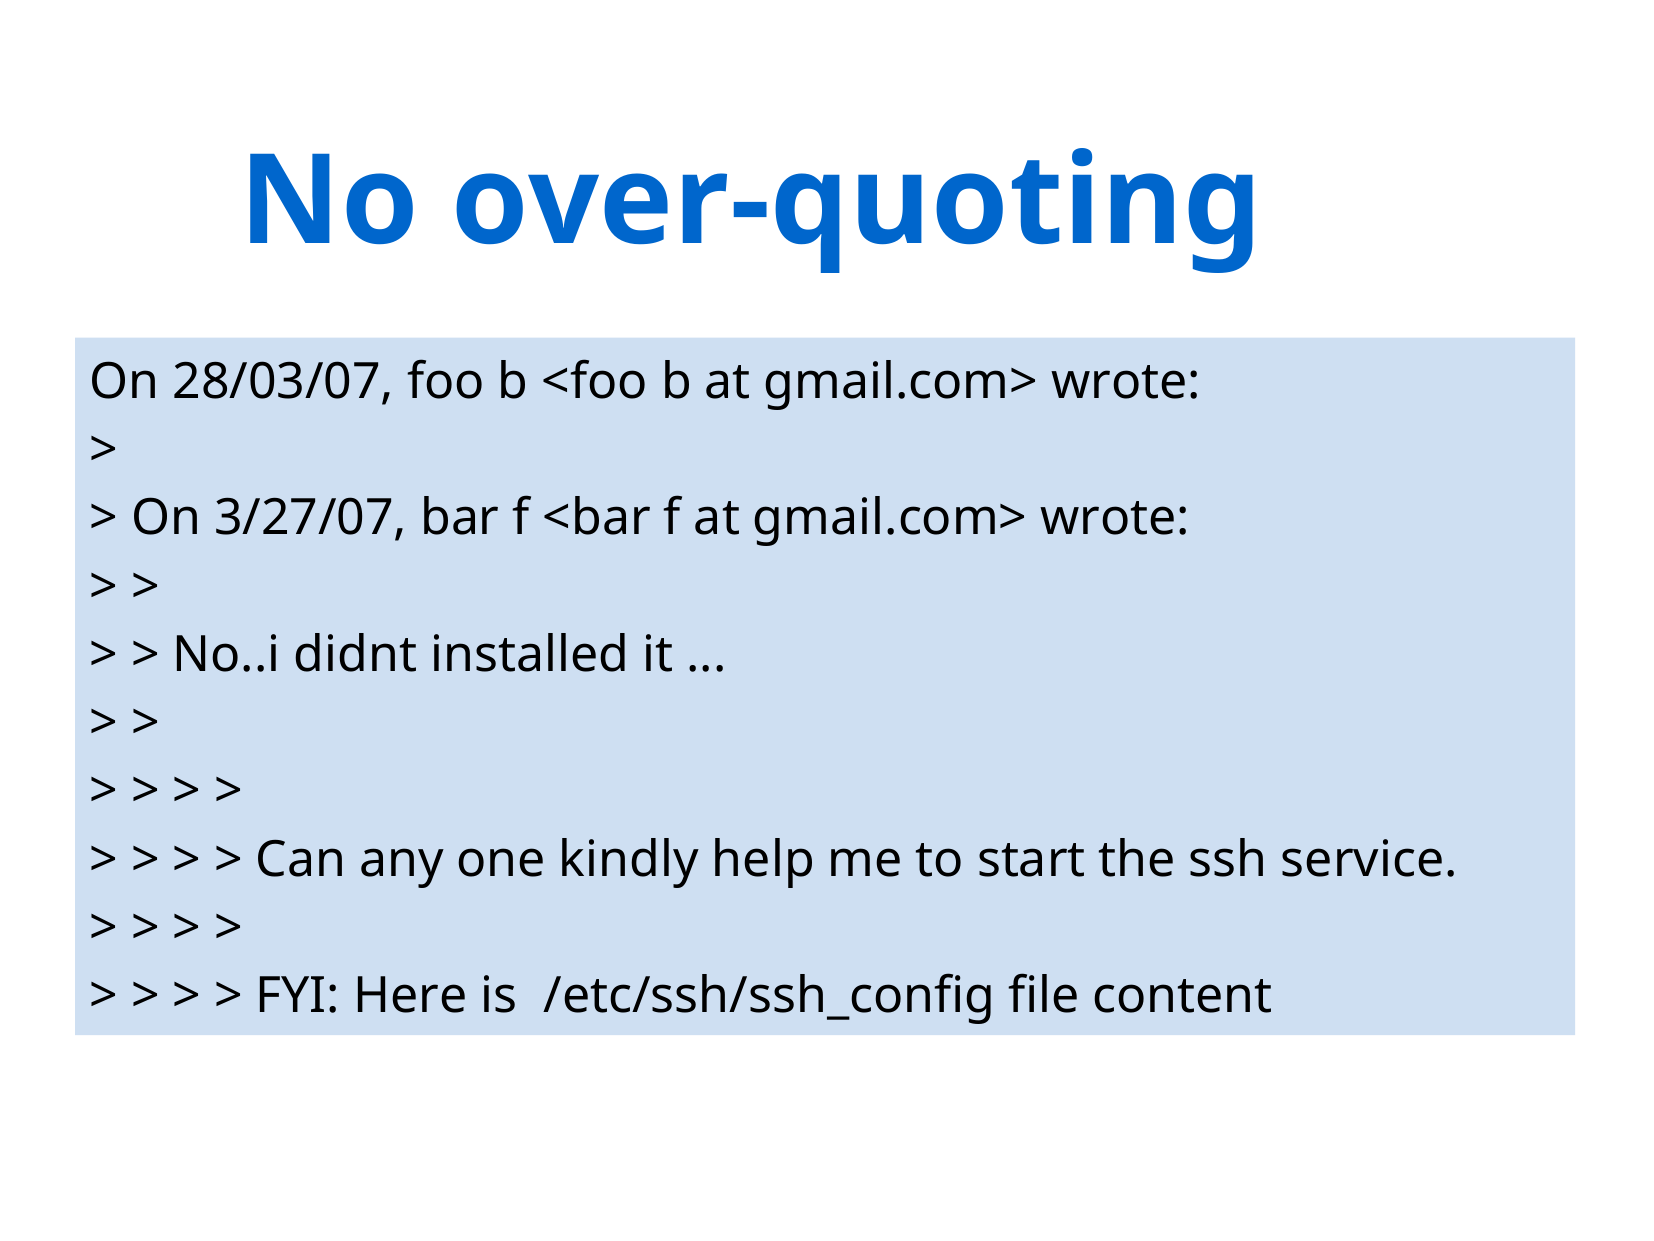

No over-quoting
On 28/03/07, foo b <foo b at gmail.com> wrote:
>
> On 3/27/07, bar f <bar f at gmail.com> wrote:
> >
> > No..i didnt installed it ...
> >
> > > >
> > > > Can any one kindly help me to start the ssh service.
> > > >
> > > > FYI: Here is /etc/ssh/ssh_config file content